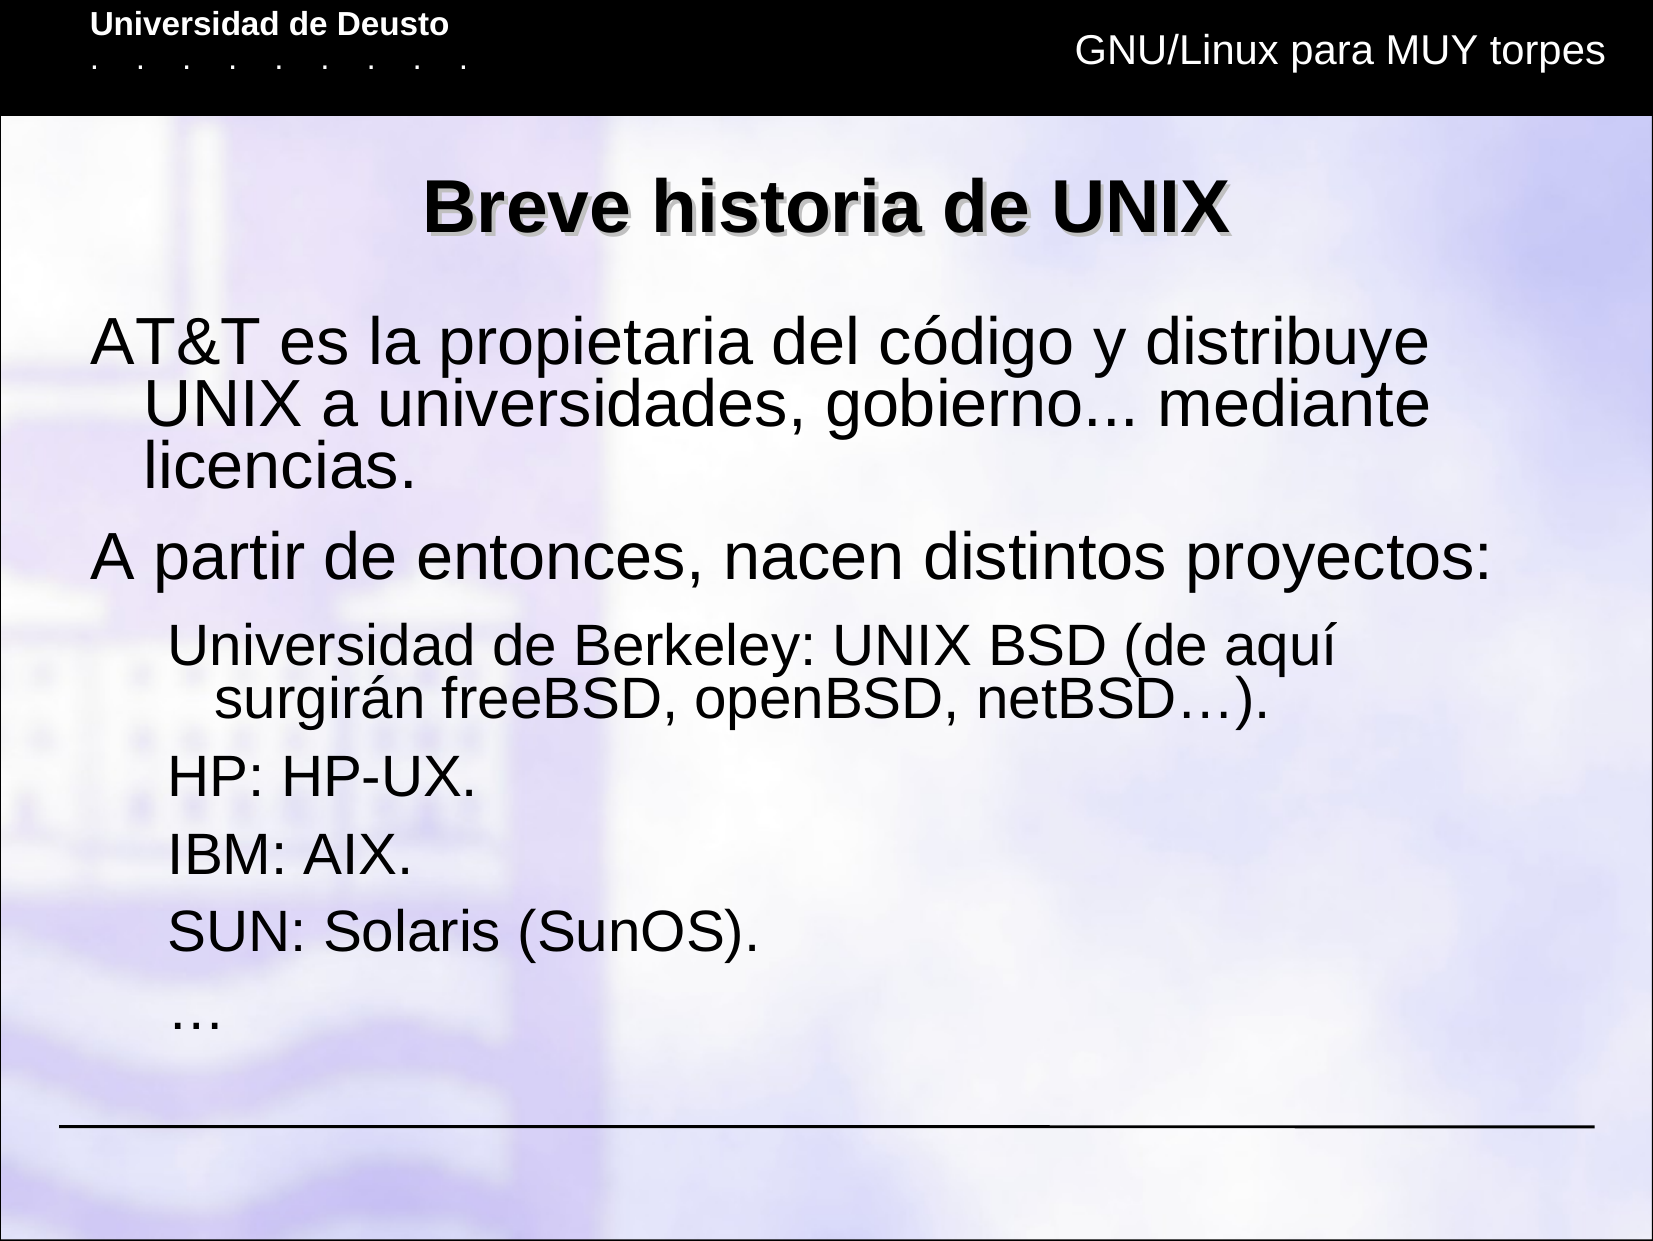

# Breve historia de UNIX
AT&T es la propietaria del código y distribuye UNIX a universidades, gobierno... mediante licencias.
A partir de entonces, nacen distintos proyectos:
Universidad de Berkeley: UNIX BSD (de aquí surgirán freeBSD, openBSD, netBSD…).
HP: HP-UX.
IBM: AIX.
SUN: Solaris (SunOS).
…